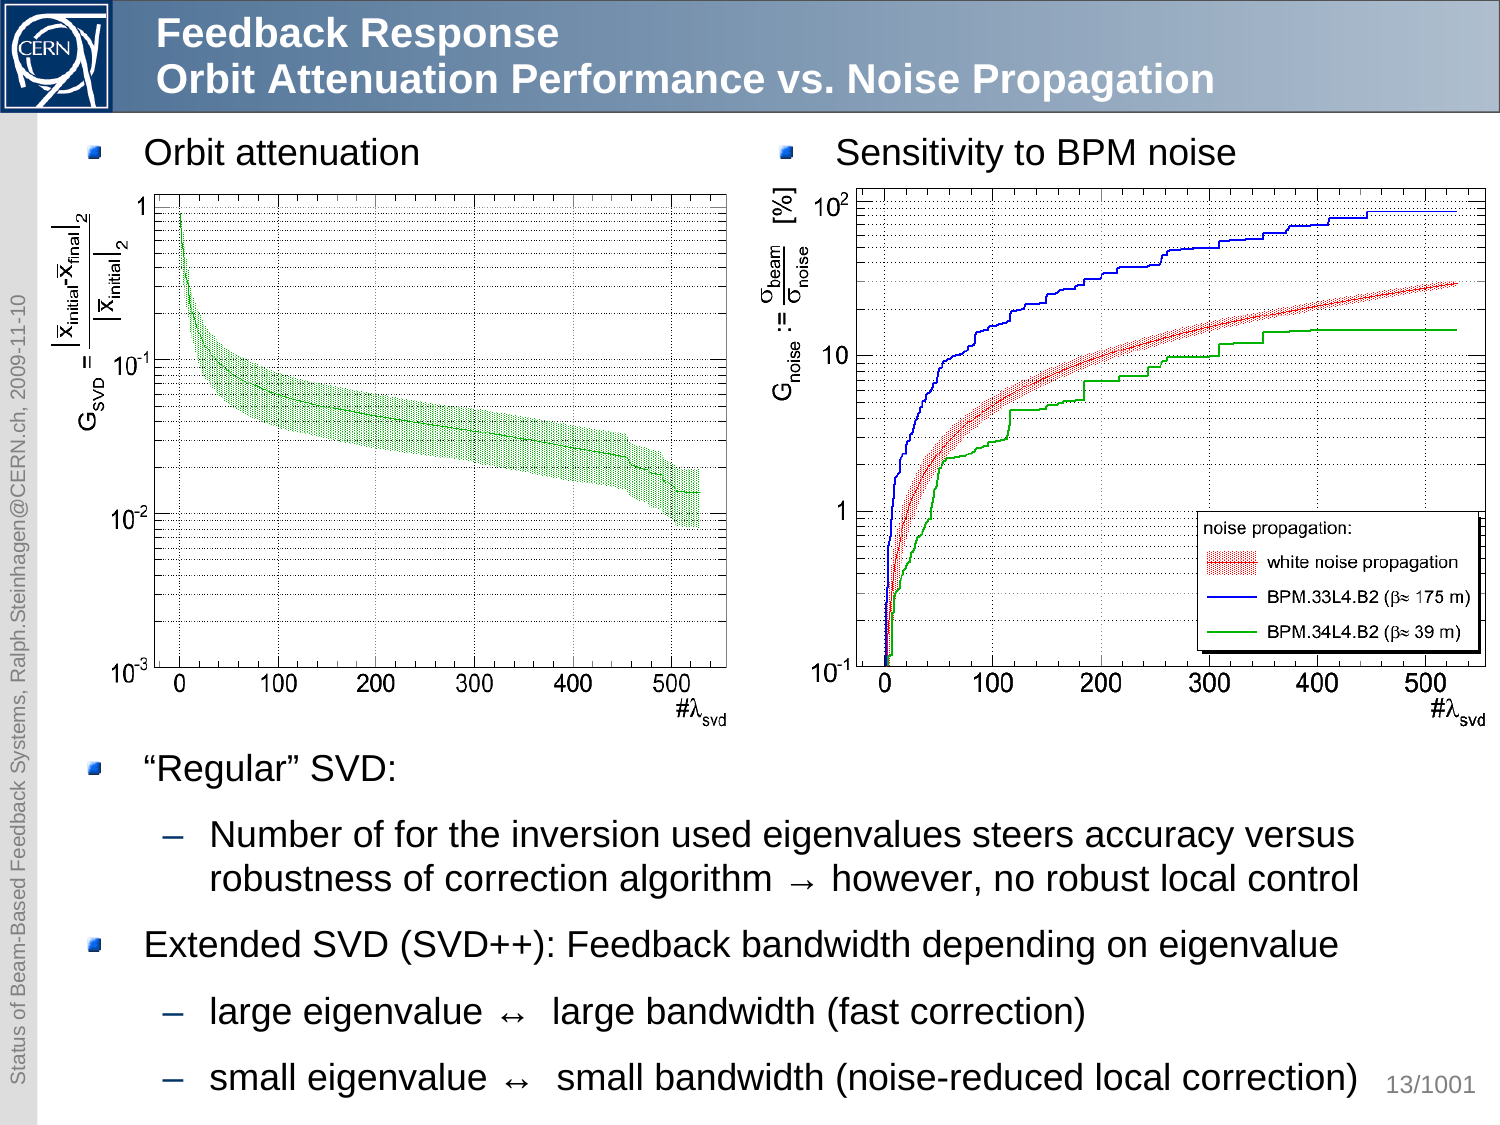

# Feedback Response Orbit Attenuation Performance vs. Noise Propagation
Orbit attenuation
Sensitivity to BPM noise
“Regular” SVD:
Number of for the inversion used eigenvalues steers accuracy versus robustness of correction algorithm → however, no robust local control
Extended SVD (SVD++): Feedback bandwidth depending on eigenvalue
large eigenvalue ↔ large bandwidth (fast correction)
small eigenvalue ↔ small bandwidth (noise-reduced local correction)